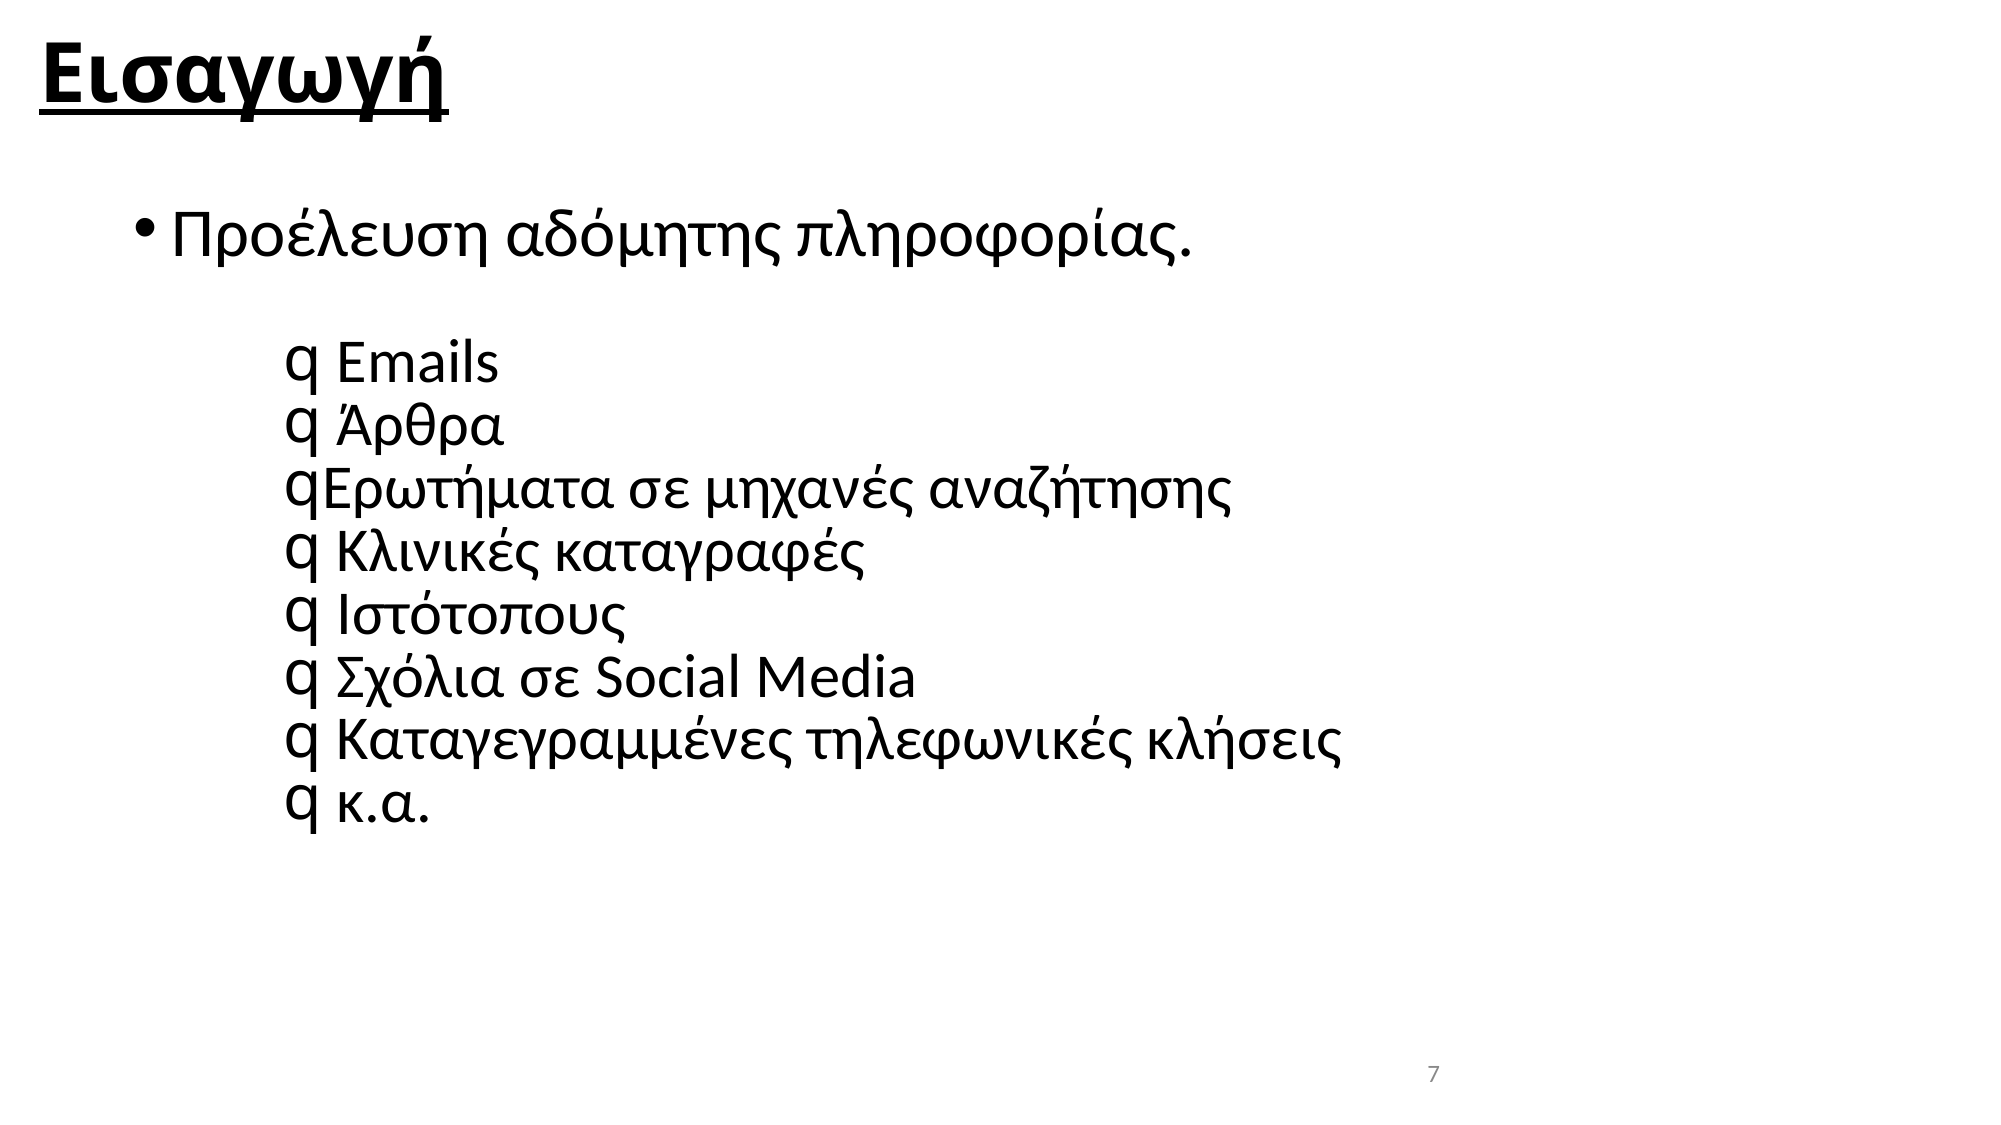

# Εισαγωγή
Προέλευση αδόμητης πληροφορίας.
 Εmails
 Άρθρα
Ερωτήματα σε μηχανές αναζήτησης
 Κλινικές καταγραφές
 Ιστότοπους
 Σχόλια σε Social Media
 Καταγεγραμμένες τηλεφωνικές κλήσεις
 κ.α.